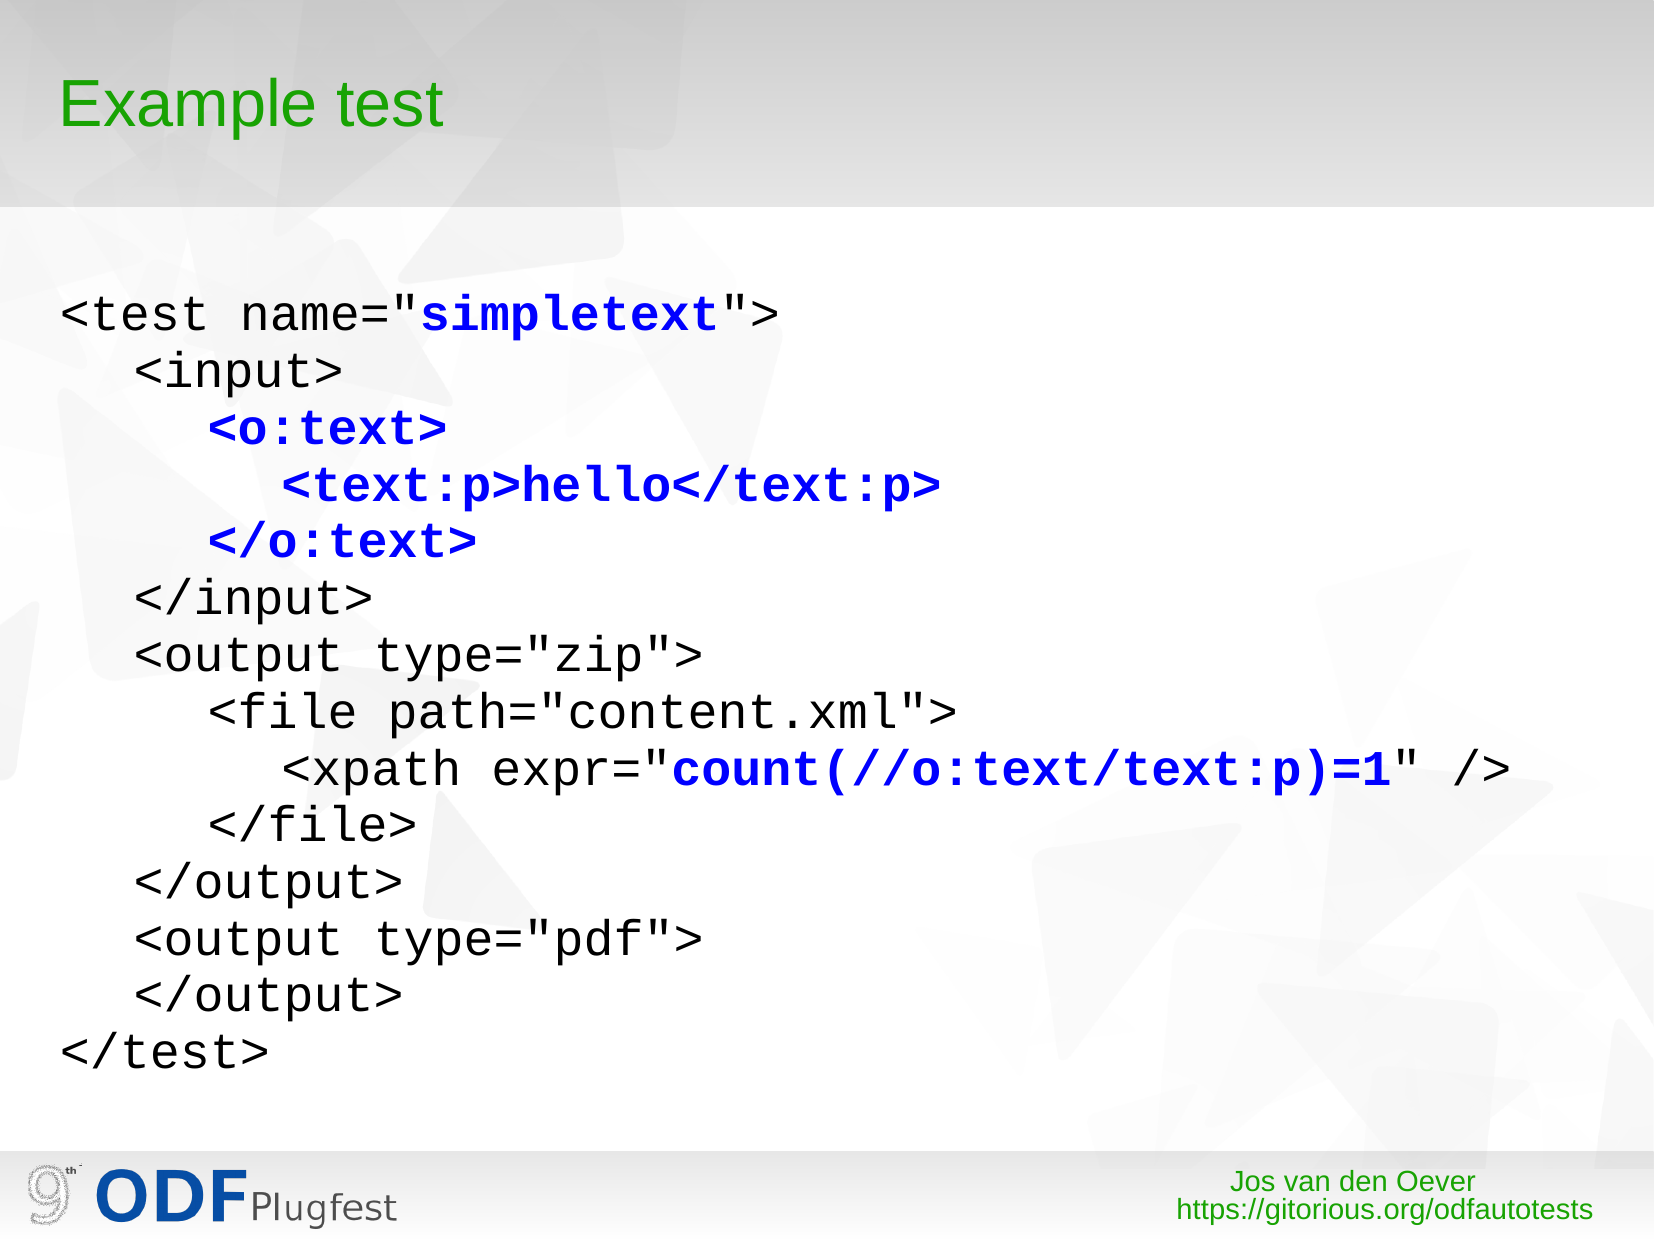

# Example test
<test name="simpletext">
	<input>
		<o:text>
			<text:p>hello</text:p>
		</o:text>
	</input>
	<output type="zip">
		<file path="content.xml">
			<xpath expr="count(//o:text/text:p)=1" />
		</file>
	</output>
	<output type="pdf">
	</output>
</test>